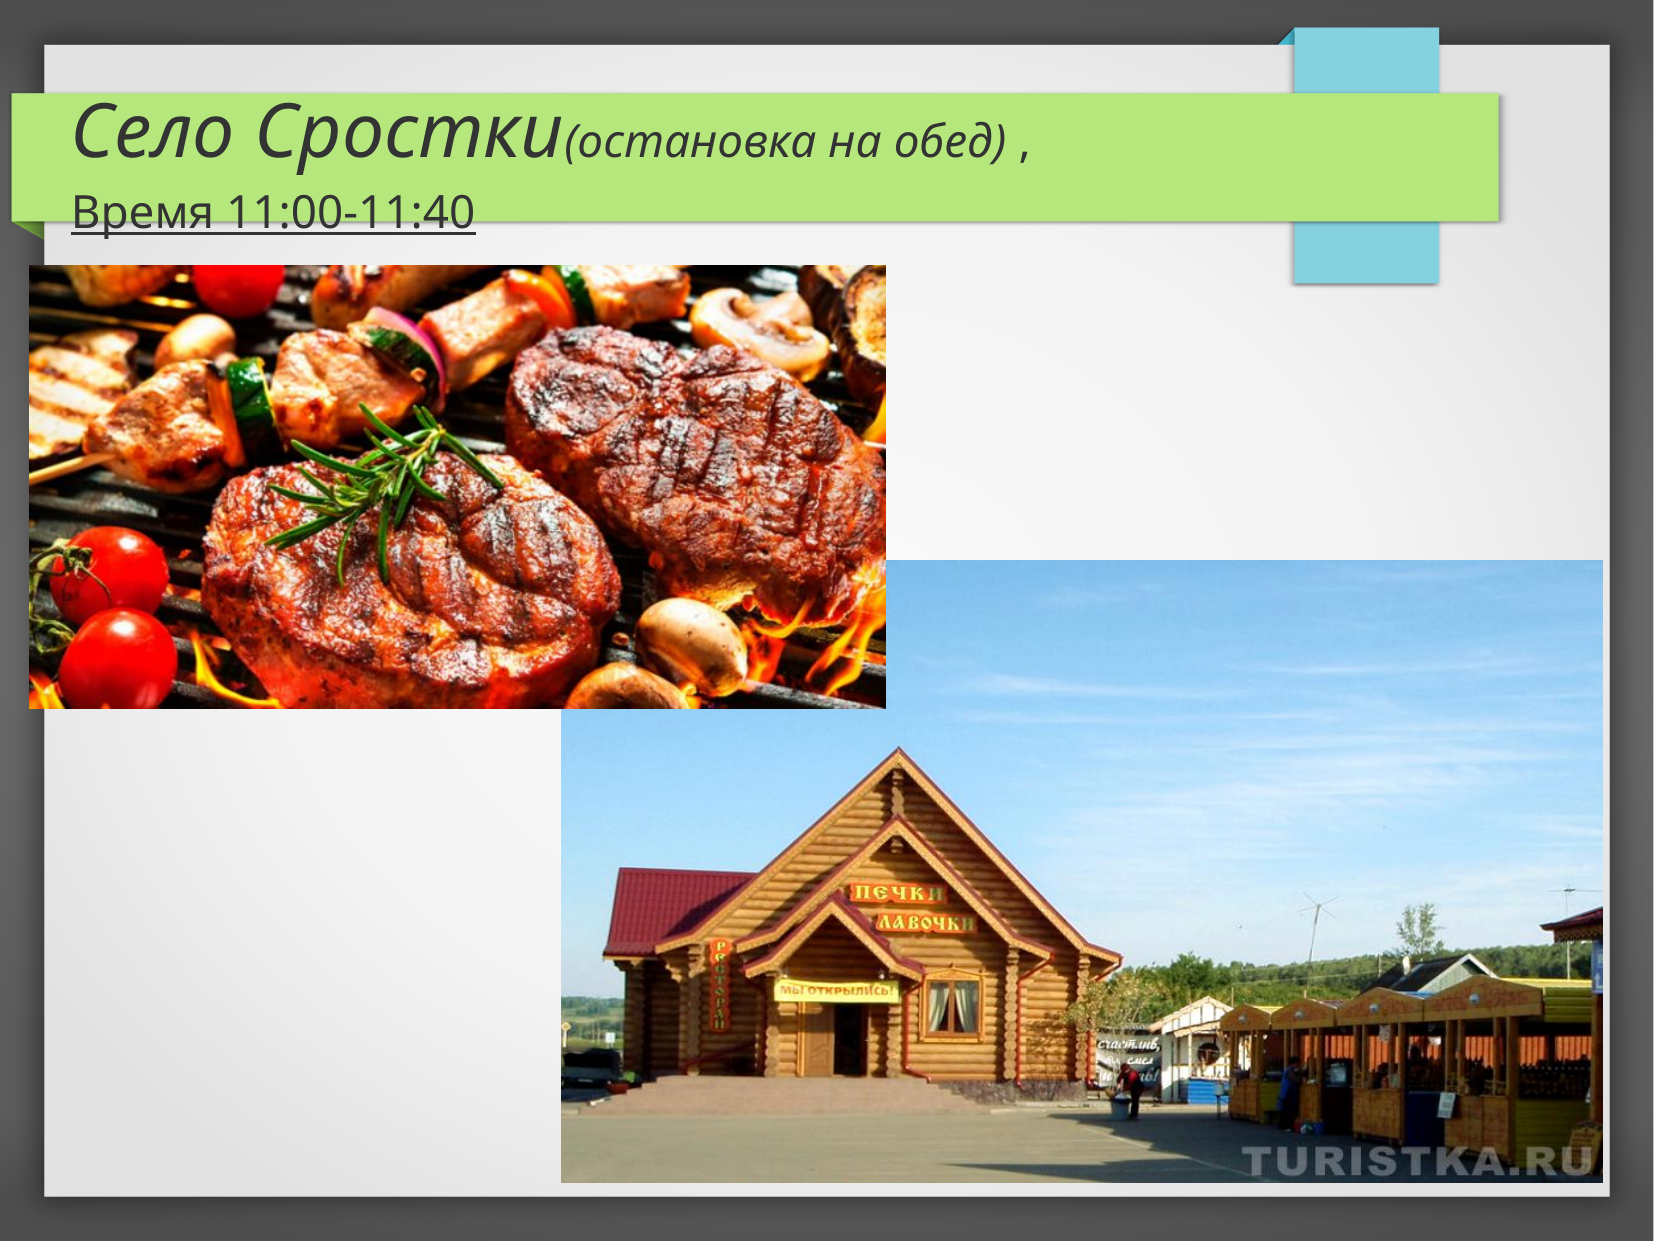

# Село Сростки(остановка на обед) , Время 11:00-11:40